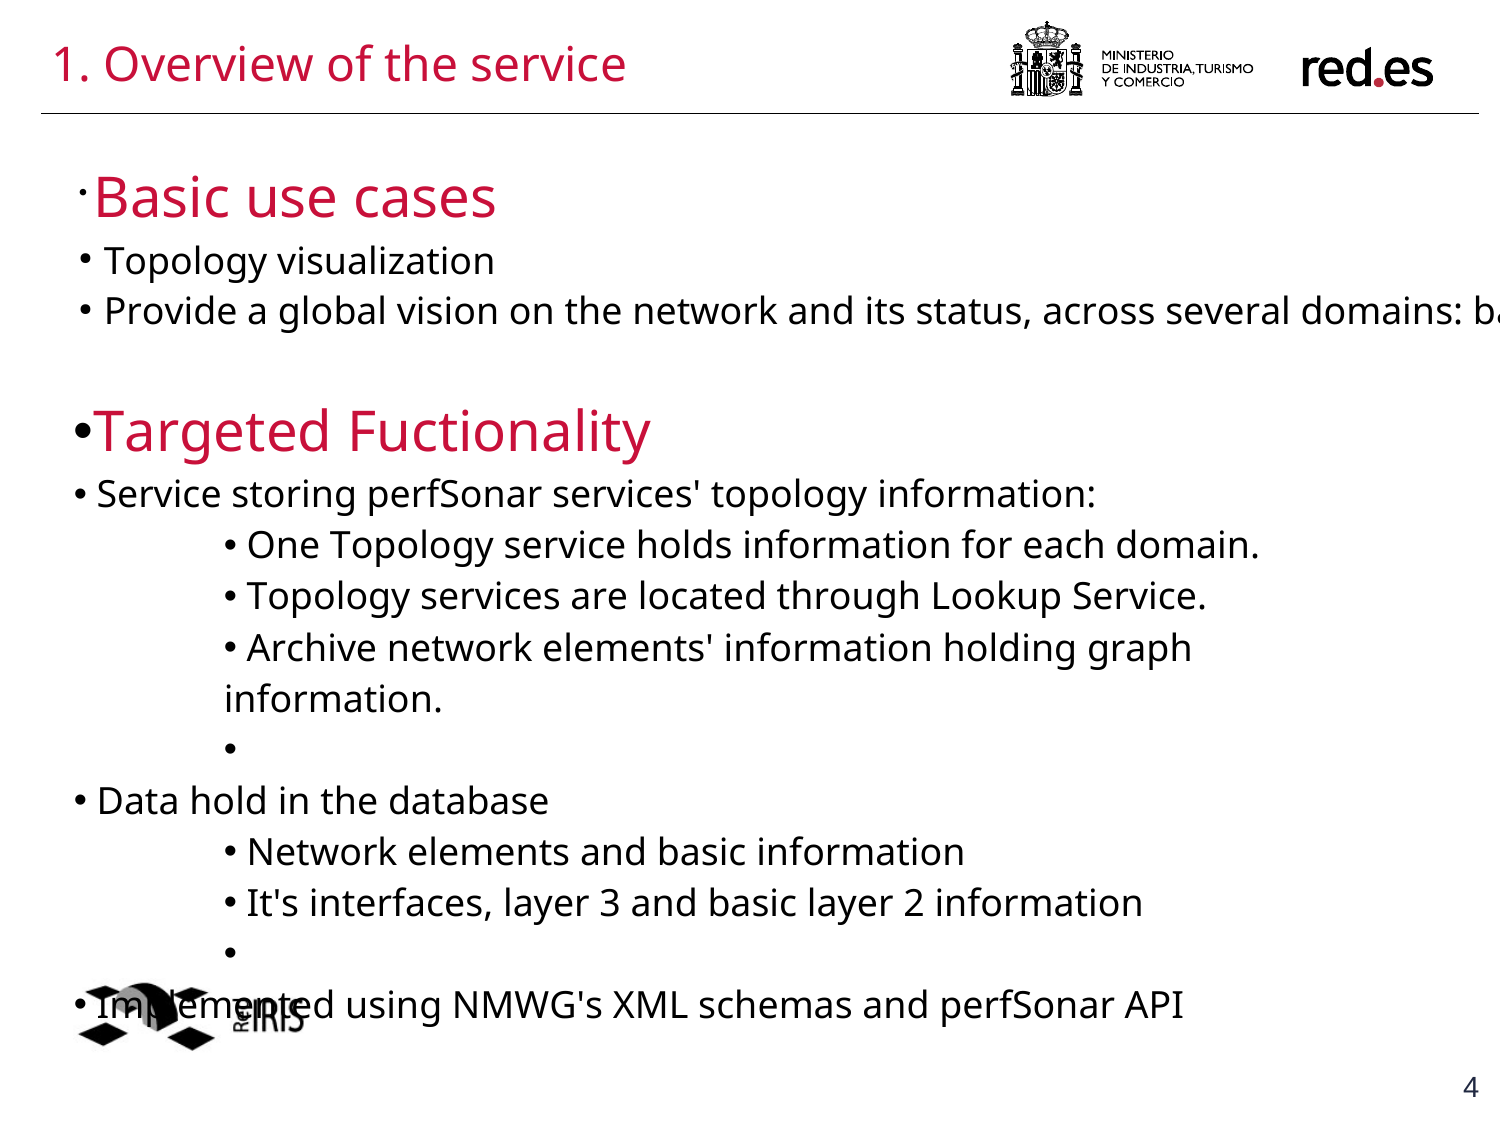

1. Overview of the service
Basic use cases
 Topology visualization
 Provide a global vision on the network and its status, across several domains: basic information for planning, design, optimization
#
Targeted Fuctionality
 Service storing perfSonar services' topology information:
 One Topology service holds information for each domain.
 Topology services are located through Lookup Service.
 Archive network elements' information holding graph information.
 Data hold in the database
 Network elements and basic information
 It's interfaces, layer 3 and basic layer 2 information
 Implemented using NMWG's XML schemas and perfSonar API
4